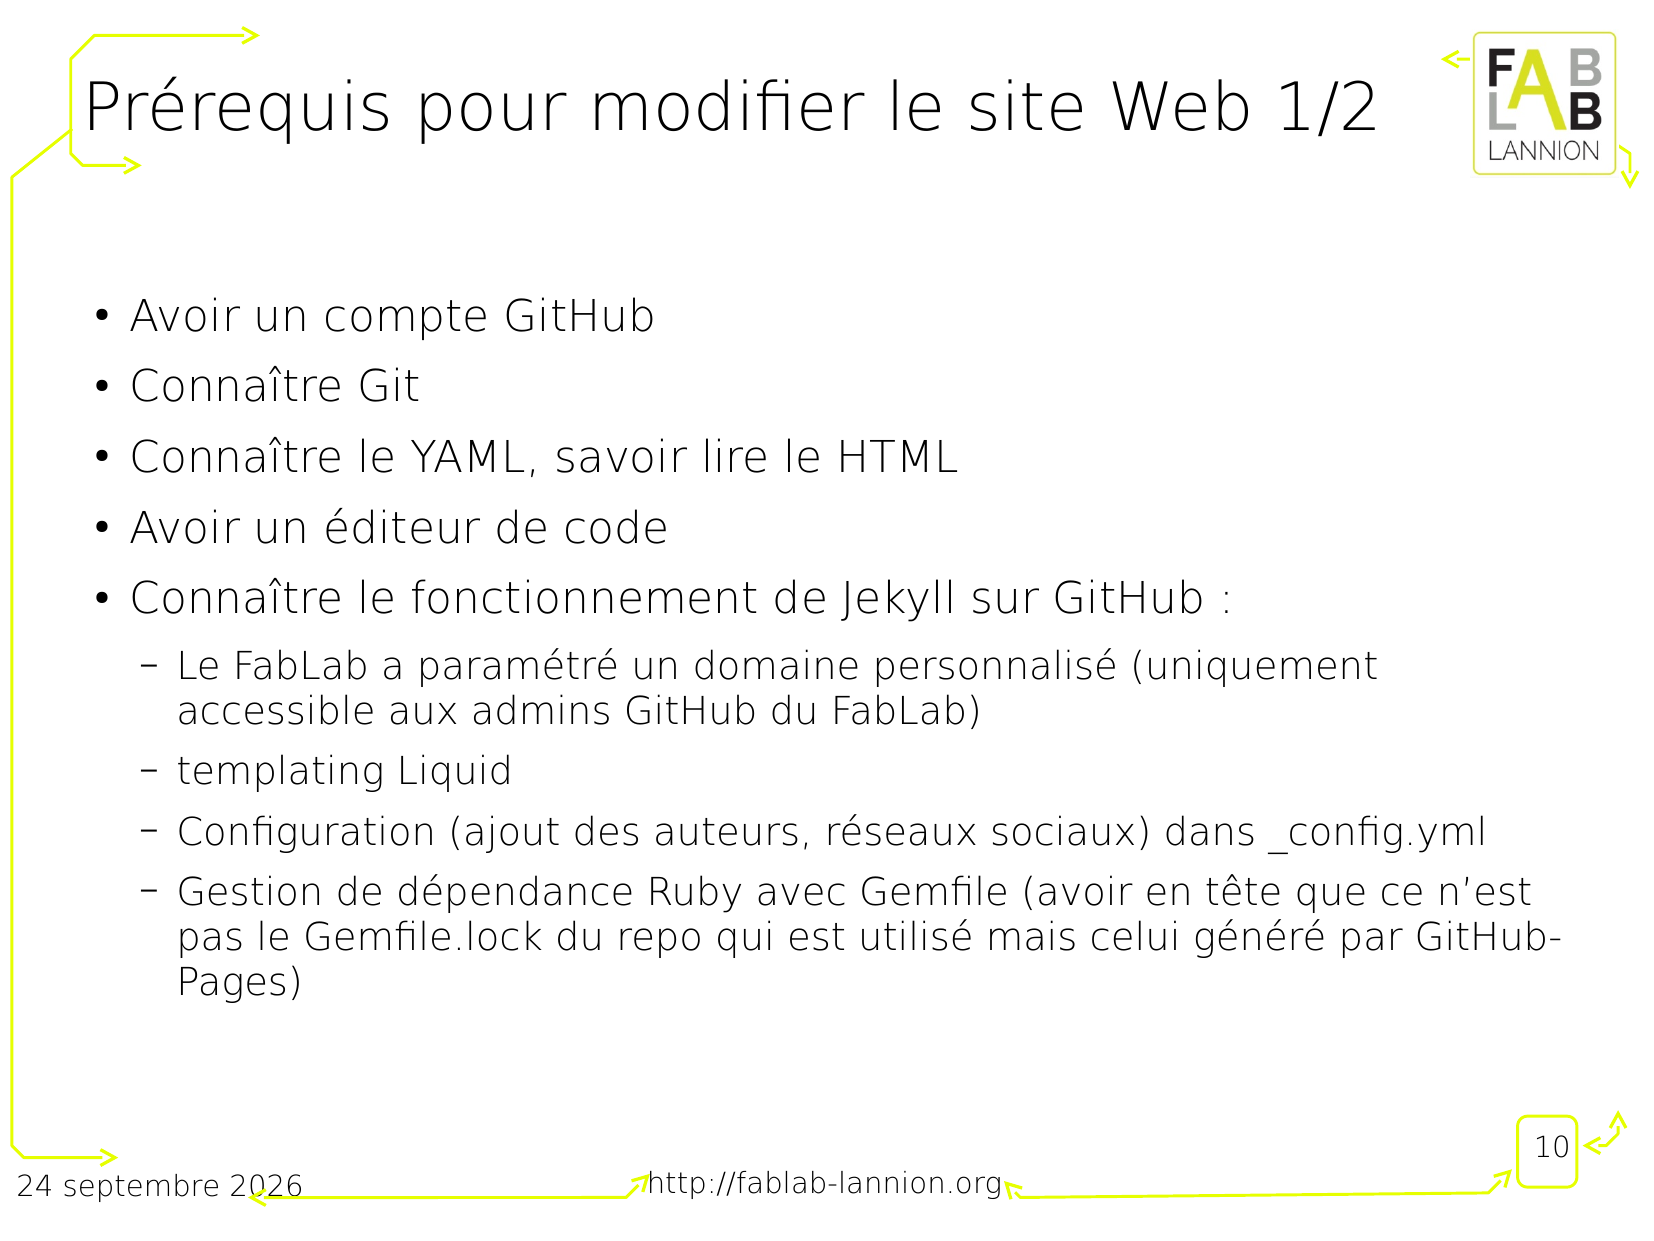

# Prérequis pour modifier le site Web 1/2
Avoir un compte GitHub
Connaître Git
Connaître le YAML, savoir lire le HTML
Avoir un éditeur de code
Connaître le fonctionnement de Jekyll sur GitHub :
Le FabLab a paramétré un domaine personnalisé (uniquement accessible aux admins GitHub du FabLab)
templating Liquid
Configuration (ajout des auteurs, réseaux sociaux) dans _config.yml
Gestion de dépendance Ruby avec Gemfile (avoir en tête que ce n’est pas le Gemfile.lock du repo qui est utilisé mais celui généré par GitHub-Pages)
10